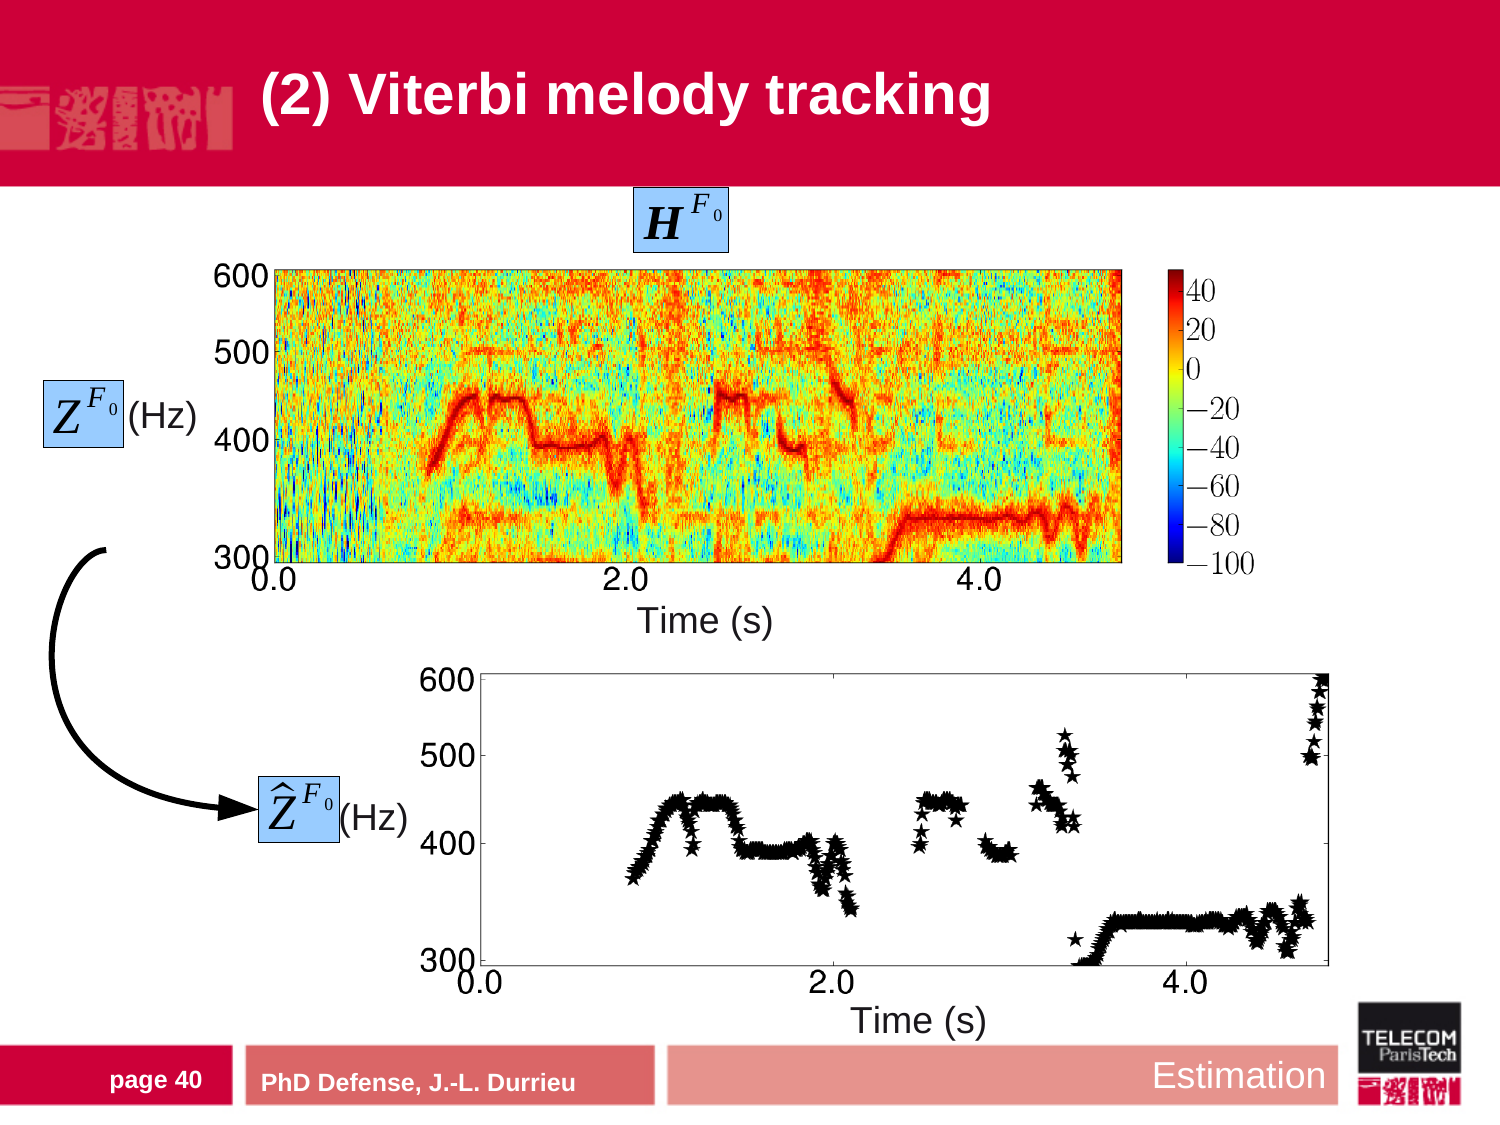

# (2) Viterbi melody tracking
(Hz)
Time (s)
(Hz)
Time (s)
Estimation
40